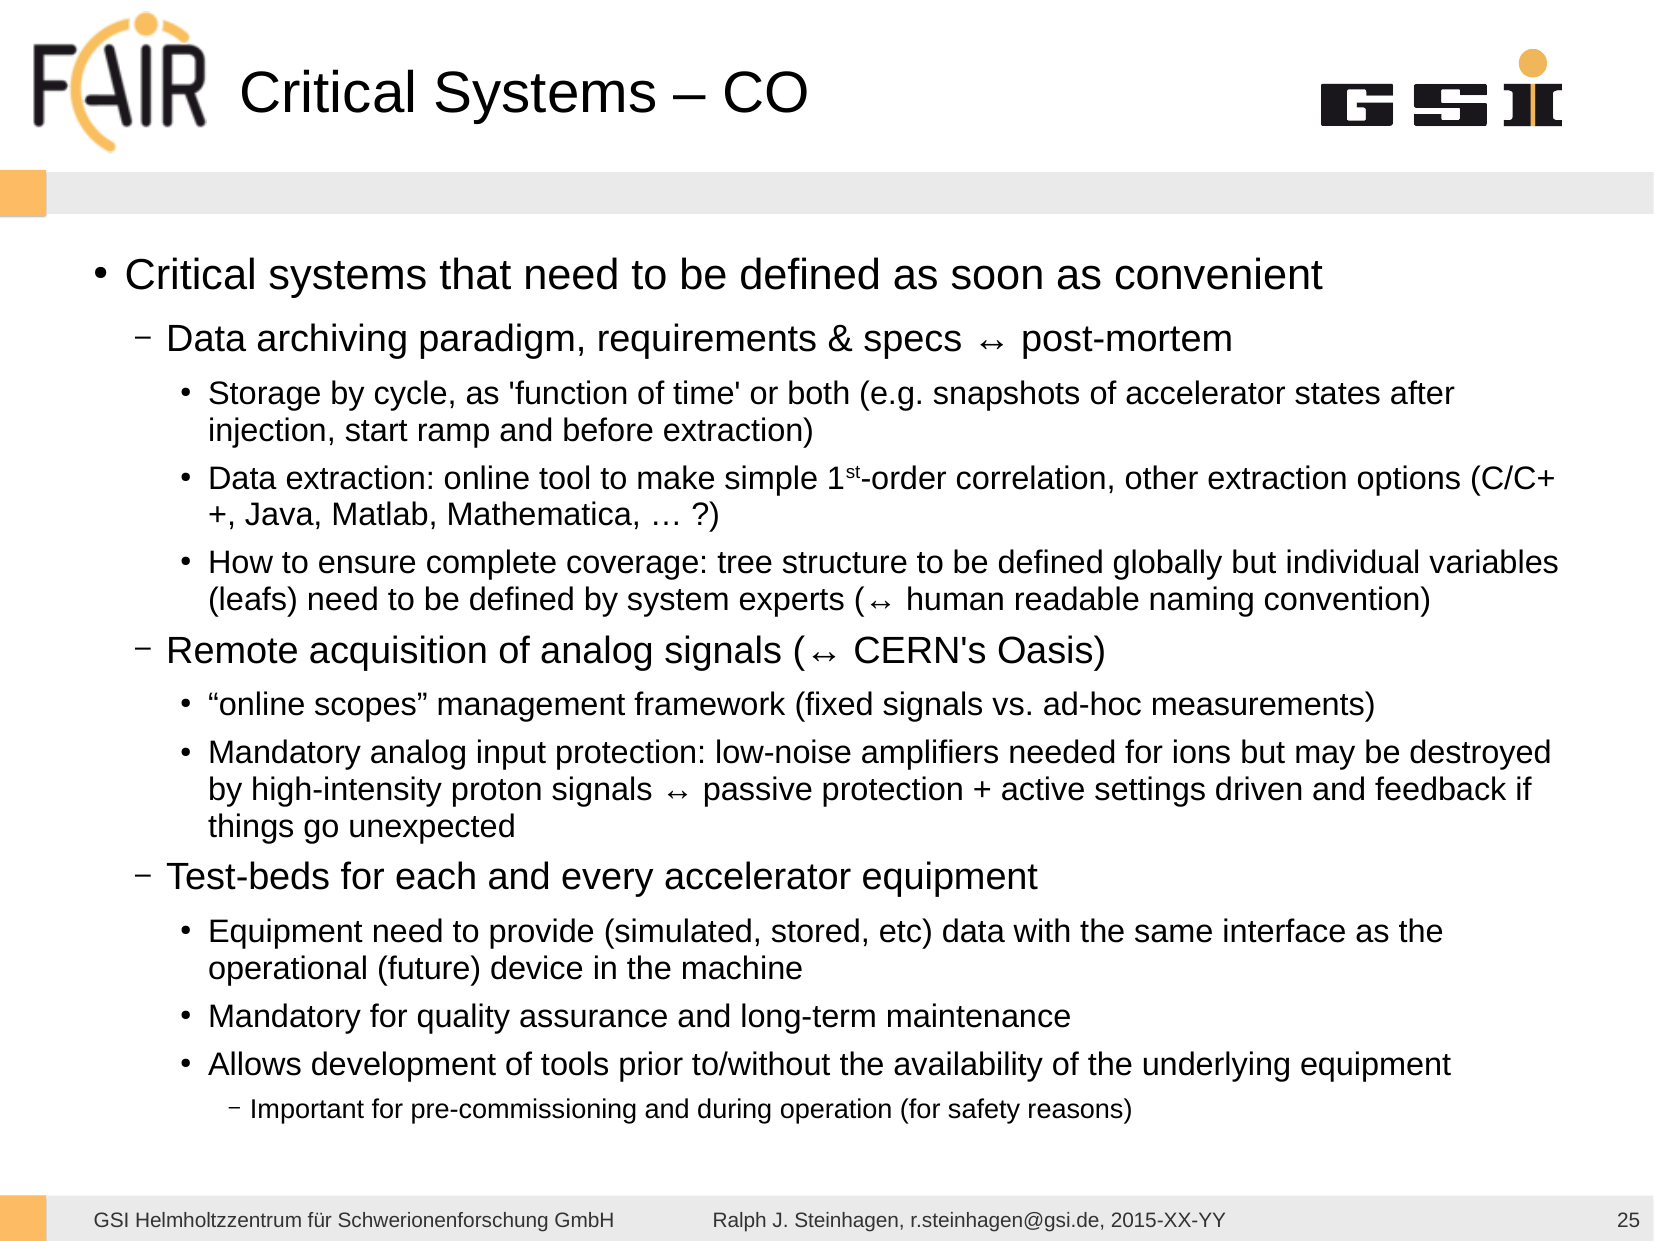

# Critical Systems – CO
Critical systems that need to be defined as soon as convenient
Data archiving paradigm, requirements & specs ↔ post-mortem
Storage by cycle, as 'function of time' or both (e.g. snapshots of accelerator states after injection, start ramp and before extraction)
Data extraction: online tool to make simple 1st-order correlation, other extraction options (C/C++, Java, Matlab, Mathematica, … ?)
How to ensure complete coverage: tree structure to be defined globally but individual variables (leafs) need to be defined by system experts (↔ human readable naming convention)
Remote acquisition of analog signals (↔ CERN's Oasis)
“online scopes” management framework (fixed signals vs. ad-hoc measurements)
Mandatory analog input protection: low-noise amplifiers needed for ions but may be destroyed by high-intensity proton signals ↔ passive protection + active settings driven and feedback if things go unexpected
Test-beds for each and every accelerator equipment
Equipment need to provide (simulated, stored, etc) data with the same interface as the operational (future) device in the machine
Mandatory for quality assurance and long-term maintenance
Allows development of tools prior to/without the availability of the underlying equipment
Important for pre-commissioning and during operation (for safety reasons)